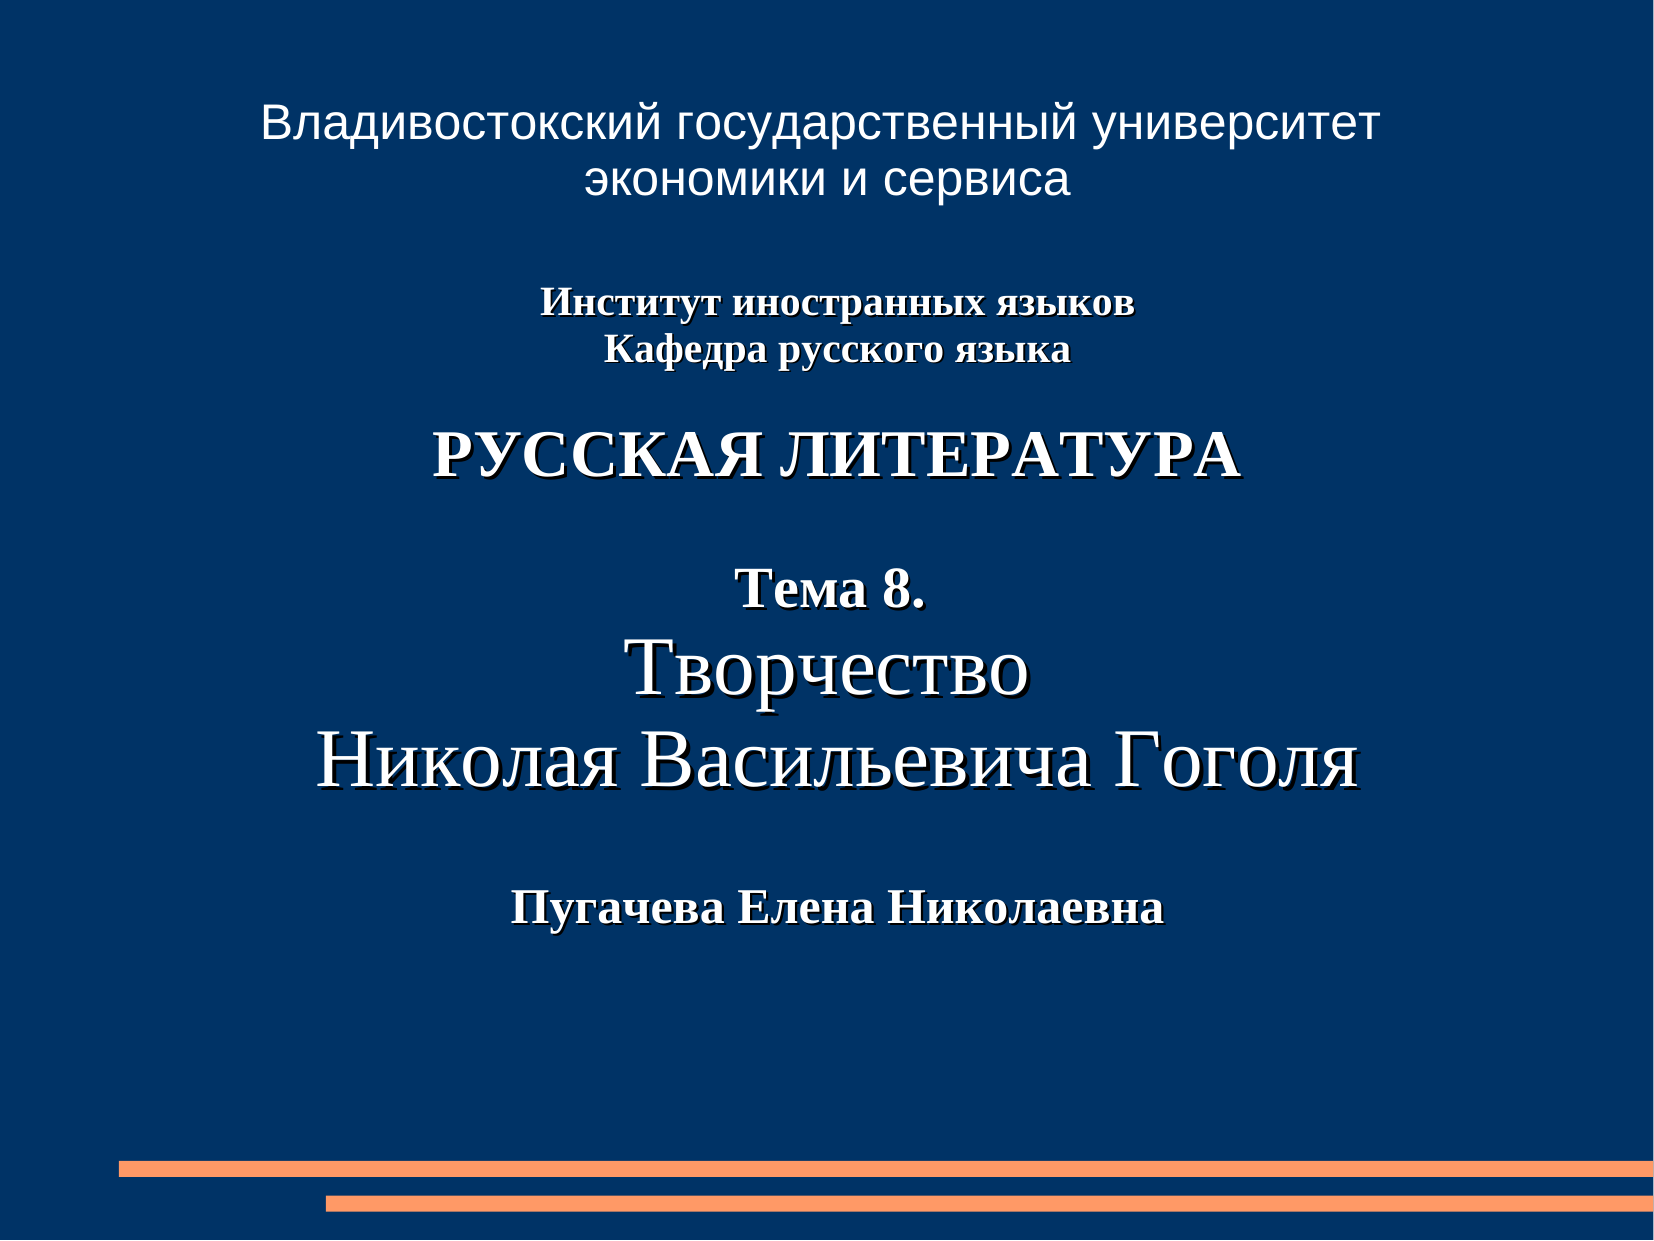

# Владивостокский государственный университет экономики и сервиса
Институт иностранных языков
Кафедра русского языка
РУССКАЯ ЛИТЕРАТУРА
Тема 8.
Творчество
Николая Васильевича Гоголя
Пугачева Елена Николаевна